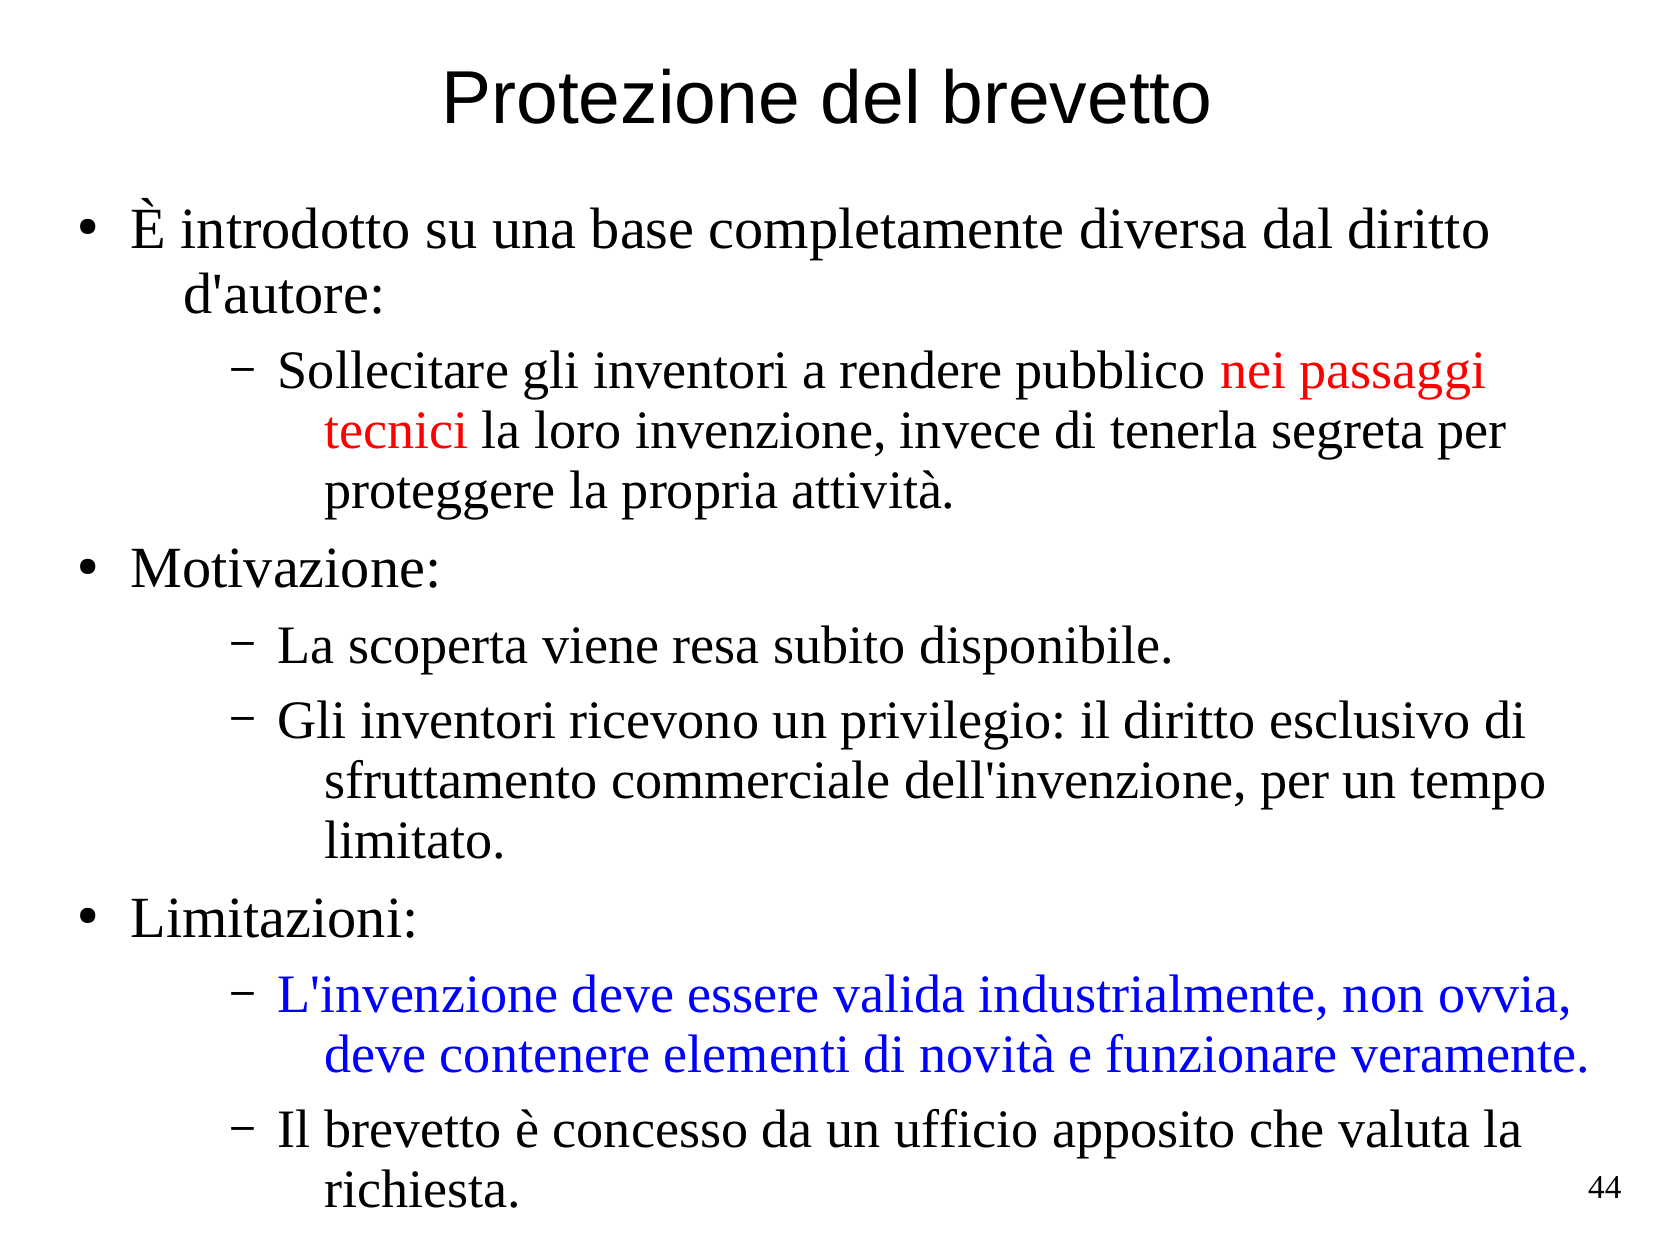

# Protezione del brevetto
È introdotto su una base completamente diversa dal diritto d'autore:
Sollecitare gli inventori a rendere pubblico nei passaggi tecnici la loro invenzione, invece di tenerla segreta per proteggere la propria attività.
Motivazione:
La scoperta viene resa subito disponibile.
Gli inventori ricevono un privilegio: il diritto esclusivo di sfruttamento commerciale dell'invenzione, per un tempo limitato.
Limitazioni:
L'invenzione deve essere valida industrialmente, non ovvia, deve contenere elementi di novità e funzionare veramente.
Il brevetto è concesso da un ufficio apposito che valuta la richiesta.